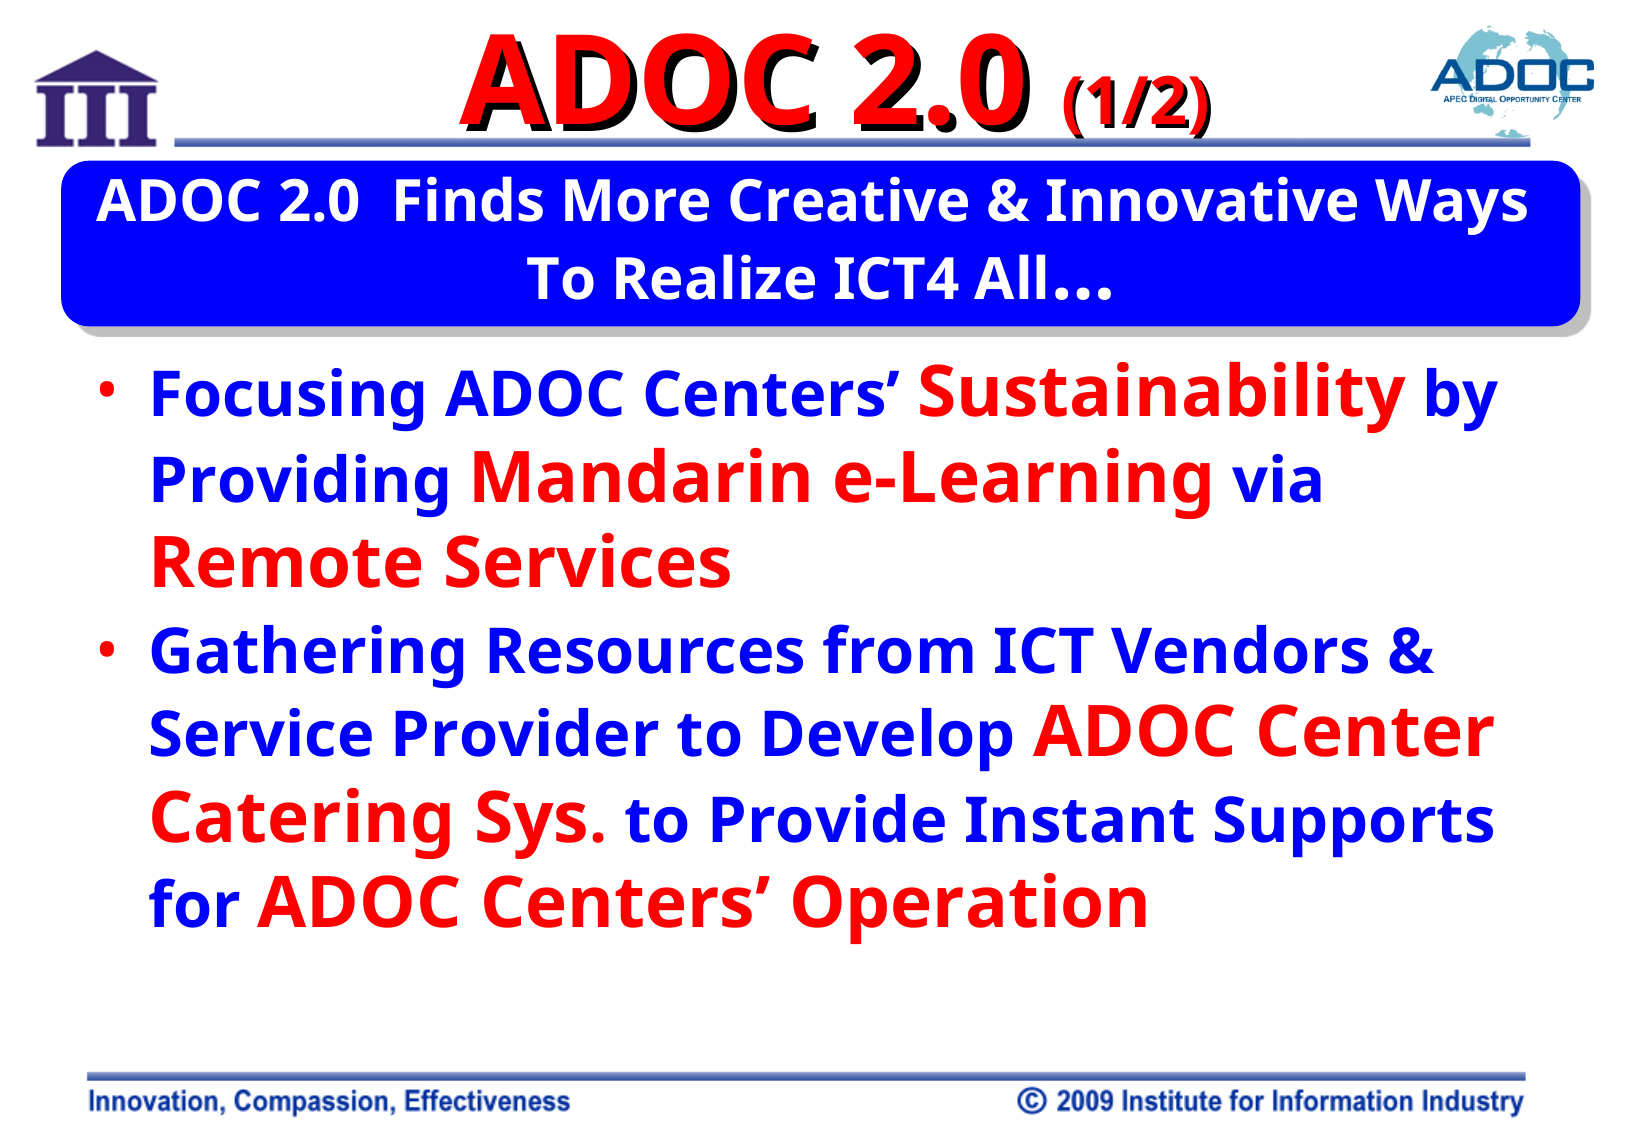

# ADOC 2.0 (1/2)
ADOC 2.0 Finds More Creative & Innovative Ways
To Realize ICT4 All…
Focusing ADOC Centers’ Sustainability by Providing Mandarin e-Learning via Remote Services
Gathering Resources from ICT Vendors & Service Provider to Develop ADOC Center Catering Sys. to Provide Instant Supports for ADOC Centers’ Operation